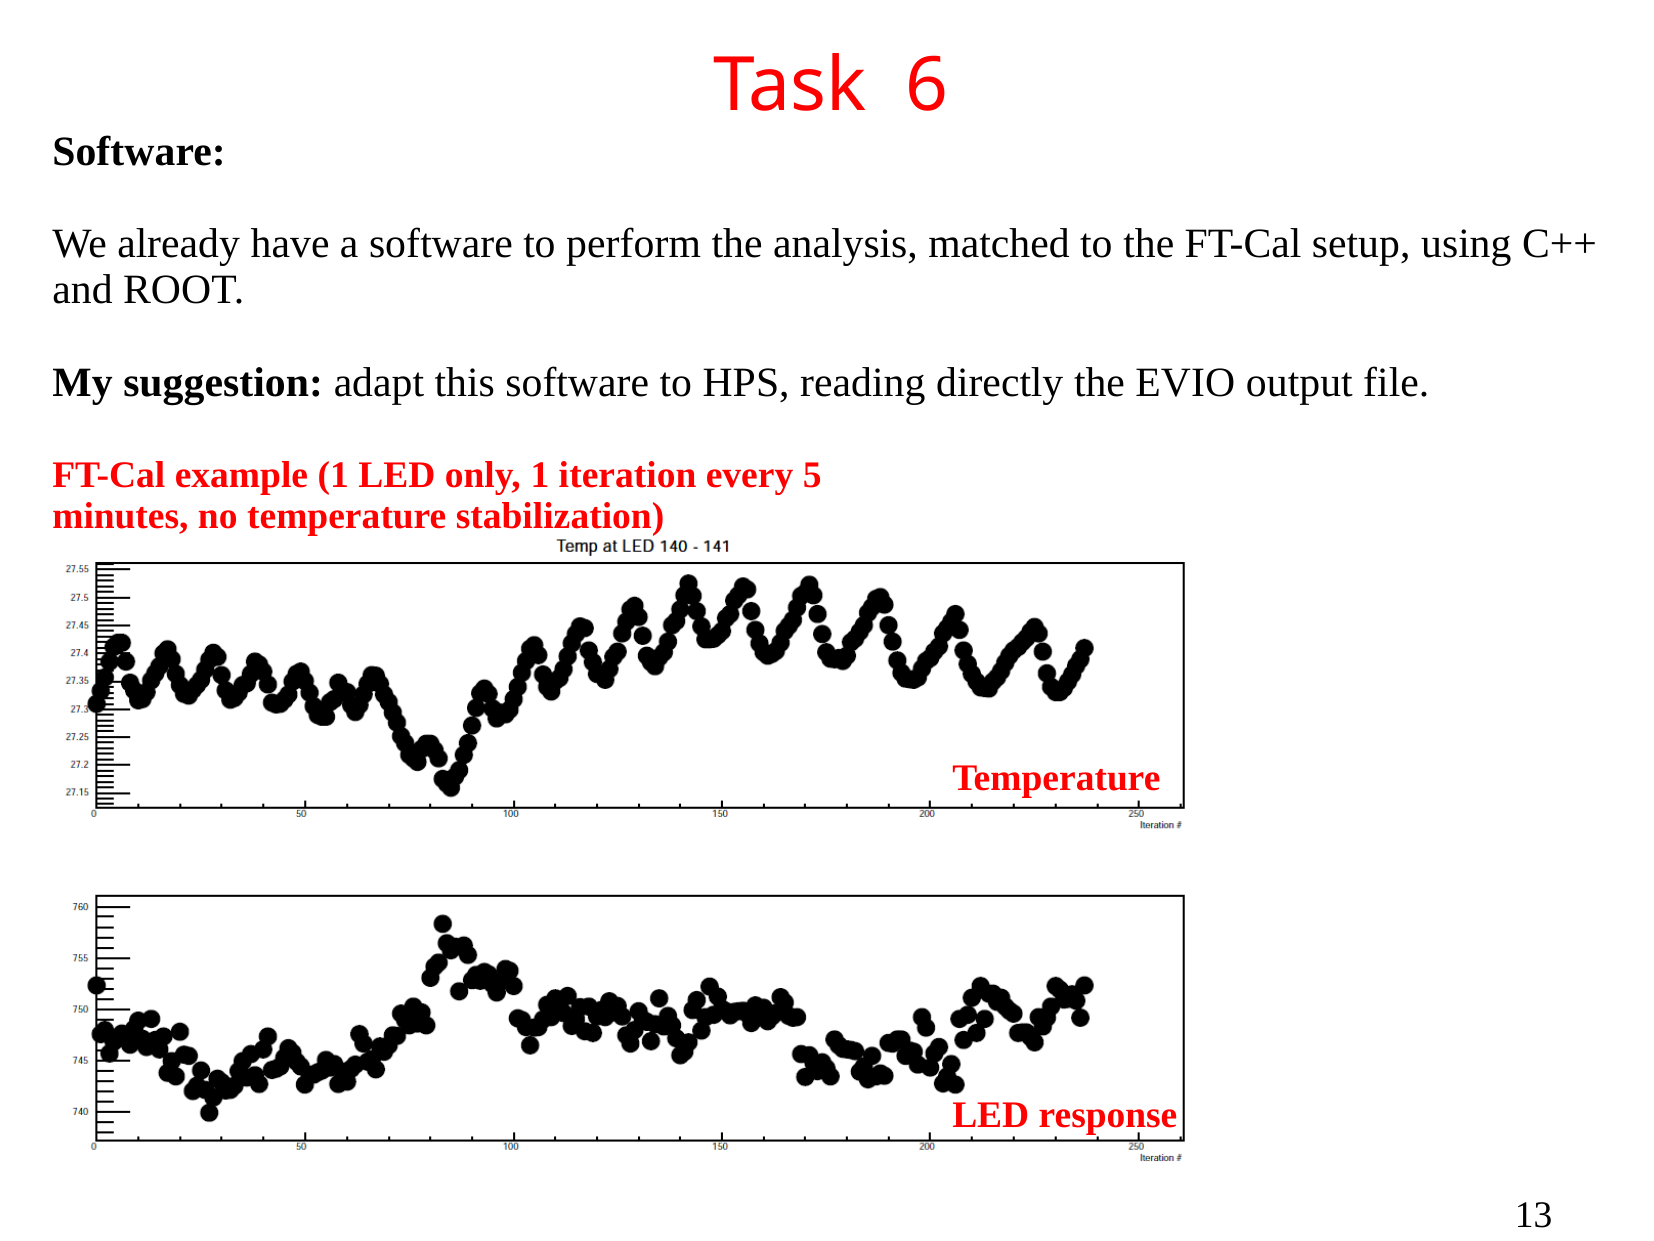

# Task 6
Software:
We already have a software to perform the analysis, matched to the FT-Cal setup, using C++ and ROOT.
My suggestion: adapt this software to HPS, reading directly the EVIO output file.
FT-Cal example (1 LED only, 1 iteration every 5 minutes, no temperature stabilization)
Temperature
LED response